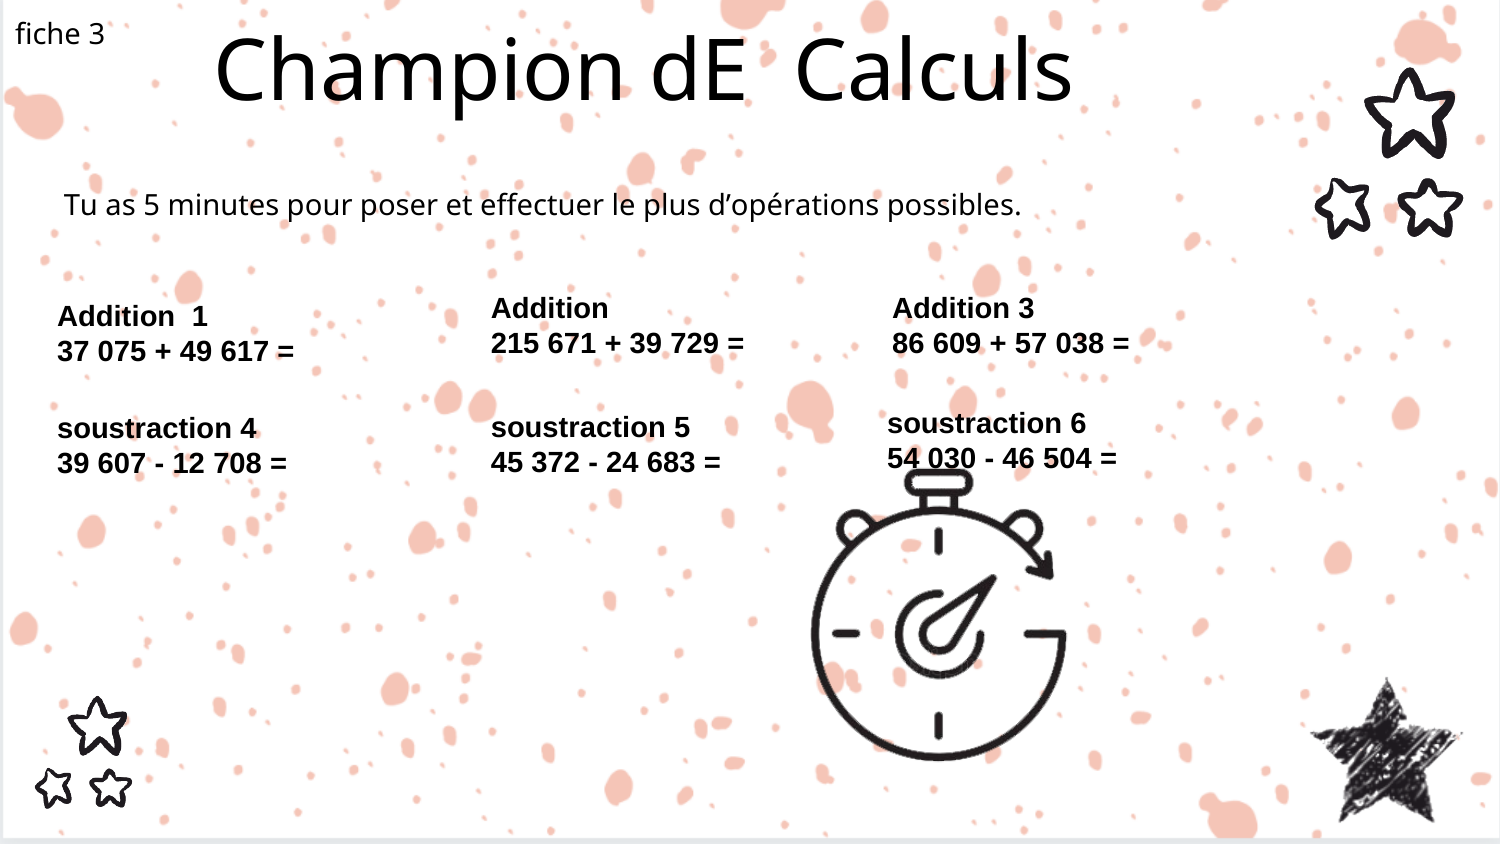

fiche 3
Champion dE Calculs
Tu as 5 minutes pour poser et effectuer le plus d’opérations possibles.
Addition
215 671 + 39 729 =
Addition 3
86 609 + 57 038 =
Addition 1
37 075 + 49 617 =
soustraction 6
54 030 - 46 504 =
soustraction 5
45 372 - 24 683 =
soustraction 4
39 607 - 12 708 =